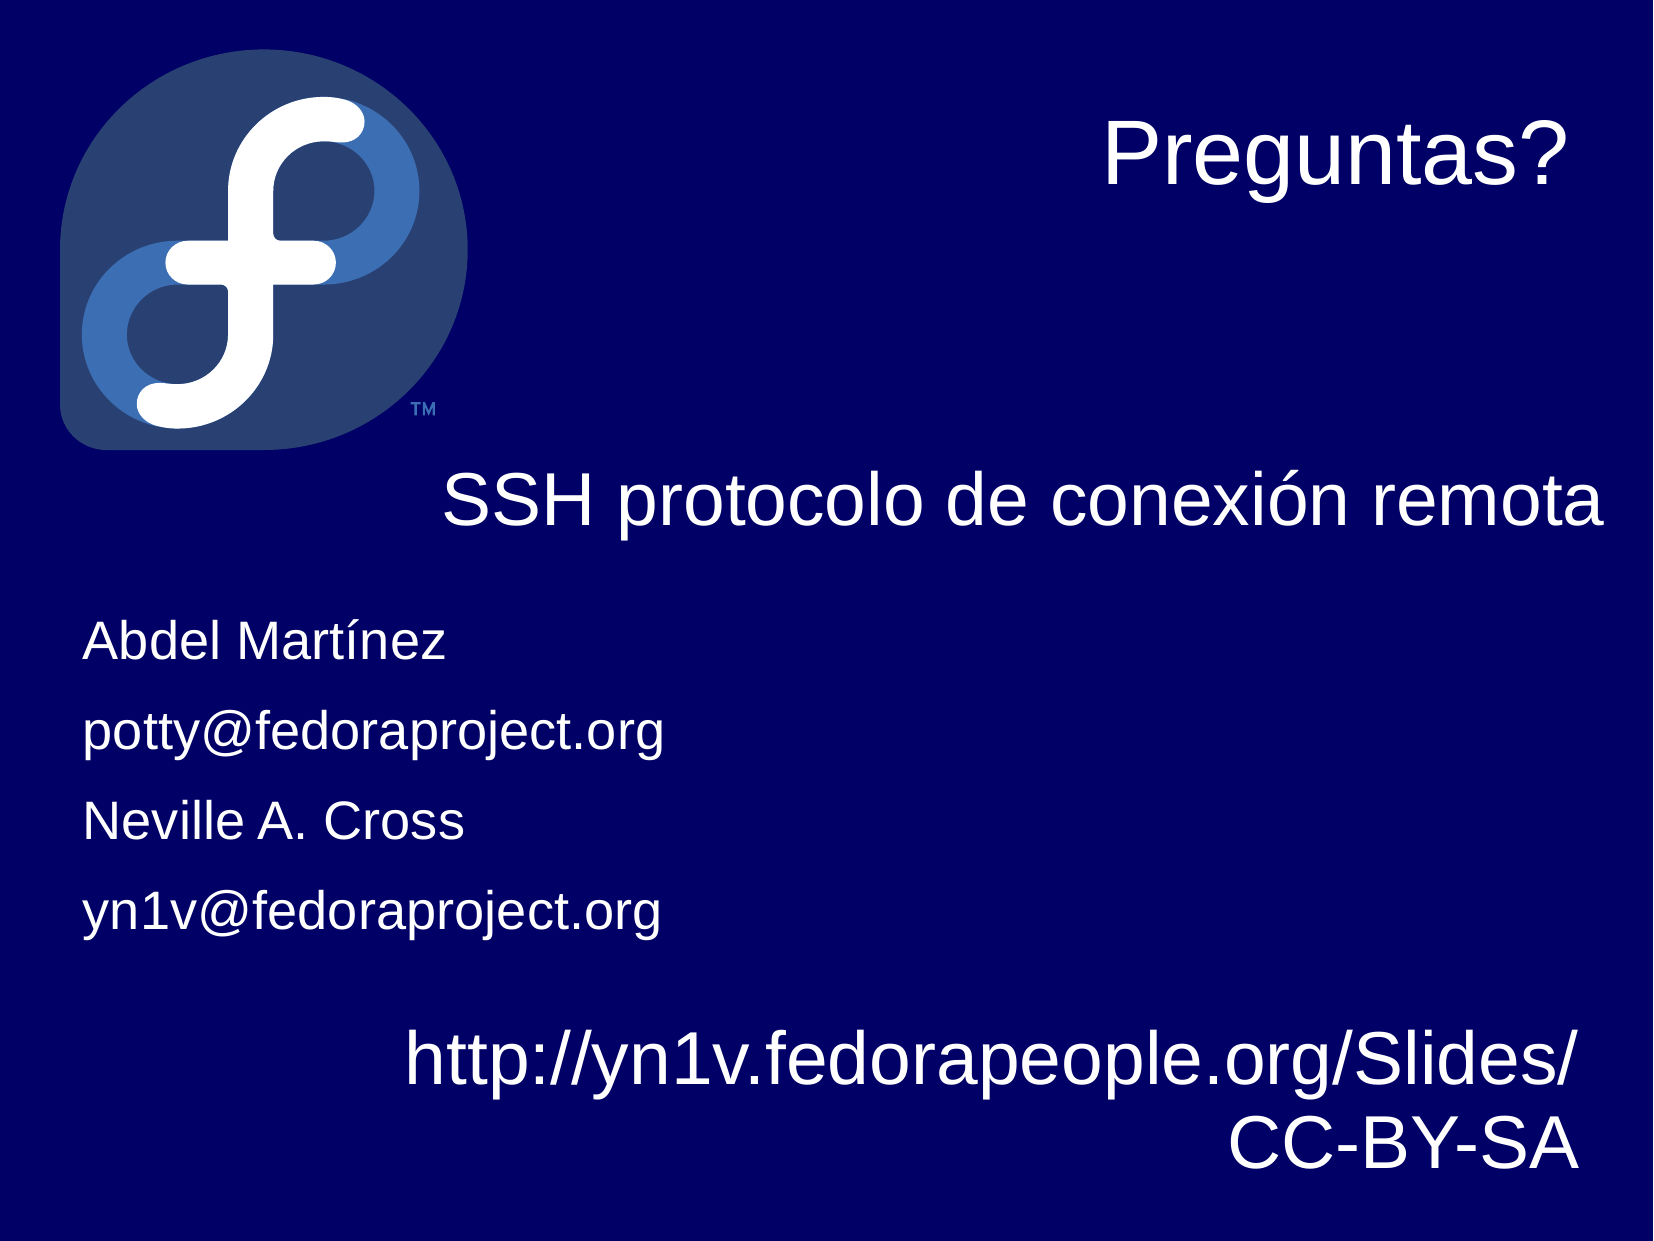

# Preguntas?
SSH protocolo de conexión remota
Abdel Martínez
potty@fedoraproject.org
Neville A. Cross
yn1v@fedoraproject.org
http://yn1v.fedorapeople.org/Slides/
CC-BY-SA